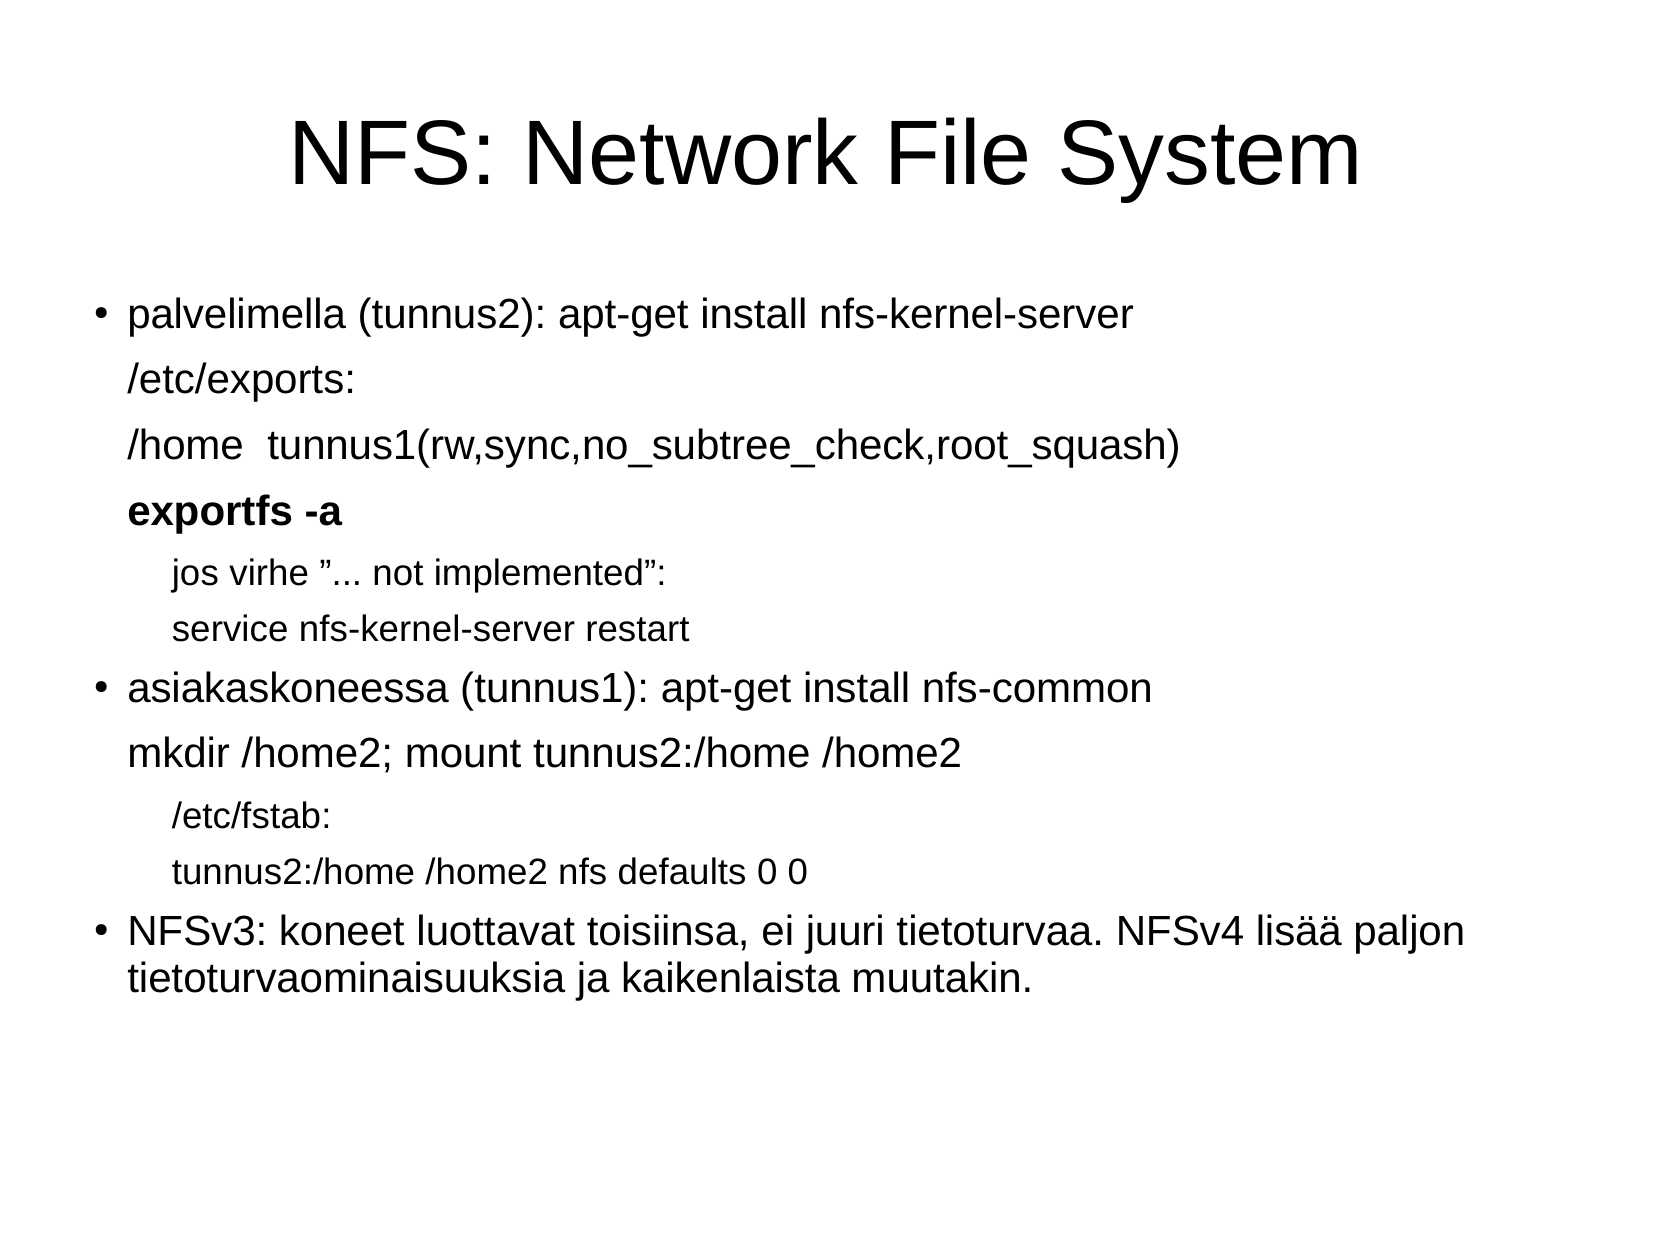

# NFS: Network File System
palvelimella (tunnus2): apt-get install nfs-kernel-server
/etc/exports:
/home tunnus1(rw,sync,no_subtree_check,root_squash)
exportfs -a
jos virhe ”... not implemented”:
service nfs-kernel-server restart
asiakaskoneessa (tunnus1): apt-get install nfs-common
mkdir /home2; mount tunnus2:/home /home2
/etc/fstab:
tunnus2:/home /home2 nfs defaults 0 0
NFSv3: koneet luottavat toisiinsa, ei juuri tietoturvaa. NFSv4 lisää paljon tietoturvaominaisuuksia ja kaikenlaista muutakin.